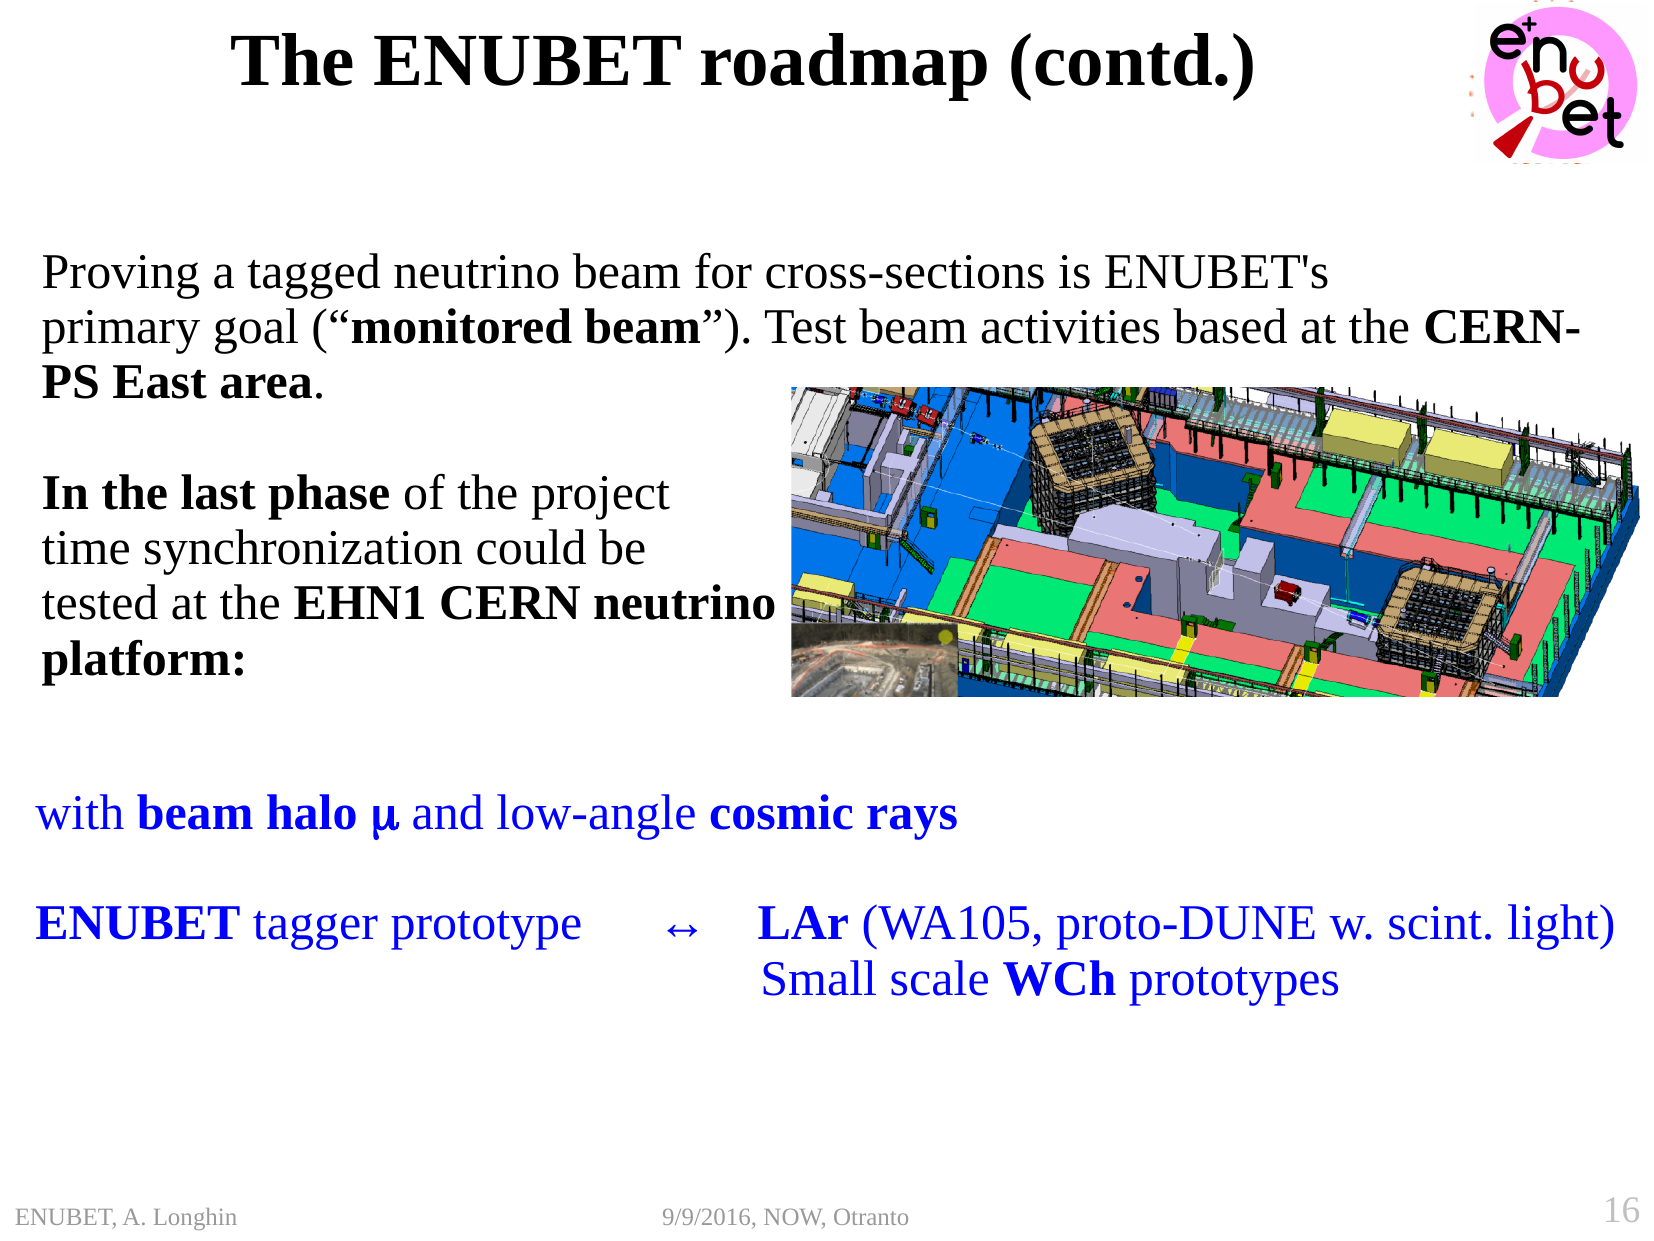

# The ENUBET roadmap (contd.)
Proving a tagged neutrino beam for cross-sections is ENUBET's
primary goal (“monitored beam”). Test beam activities based at the CERN-PS East area.
In the last phase of the project
time synchronization could be
tested at the EHN1 CERN neutrino
platform:
with beam halo m and low-angle cosmic rays
ENUBET tagger prototype ↔ LAr (WA105, proto-DUNE w. scint. light)
 Small scale WCh prototypes